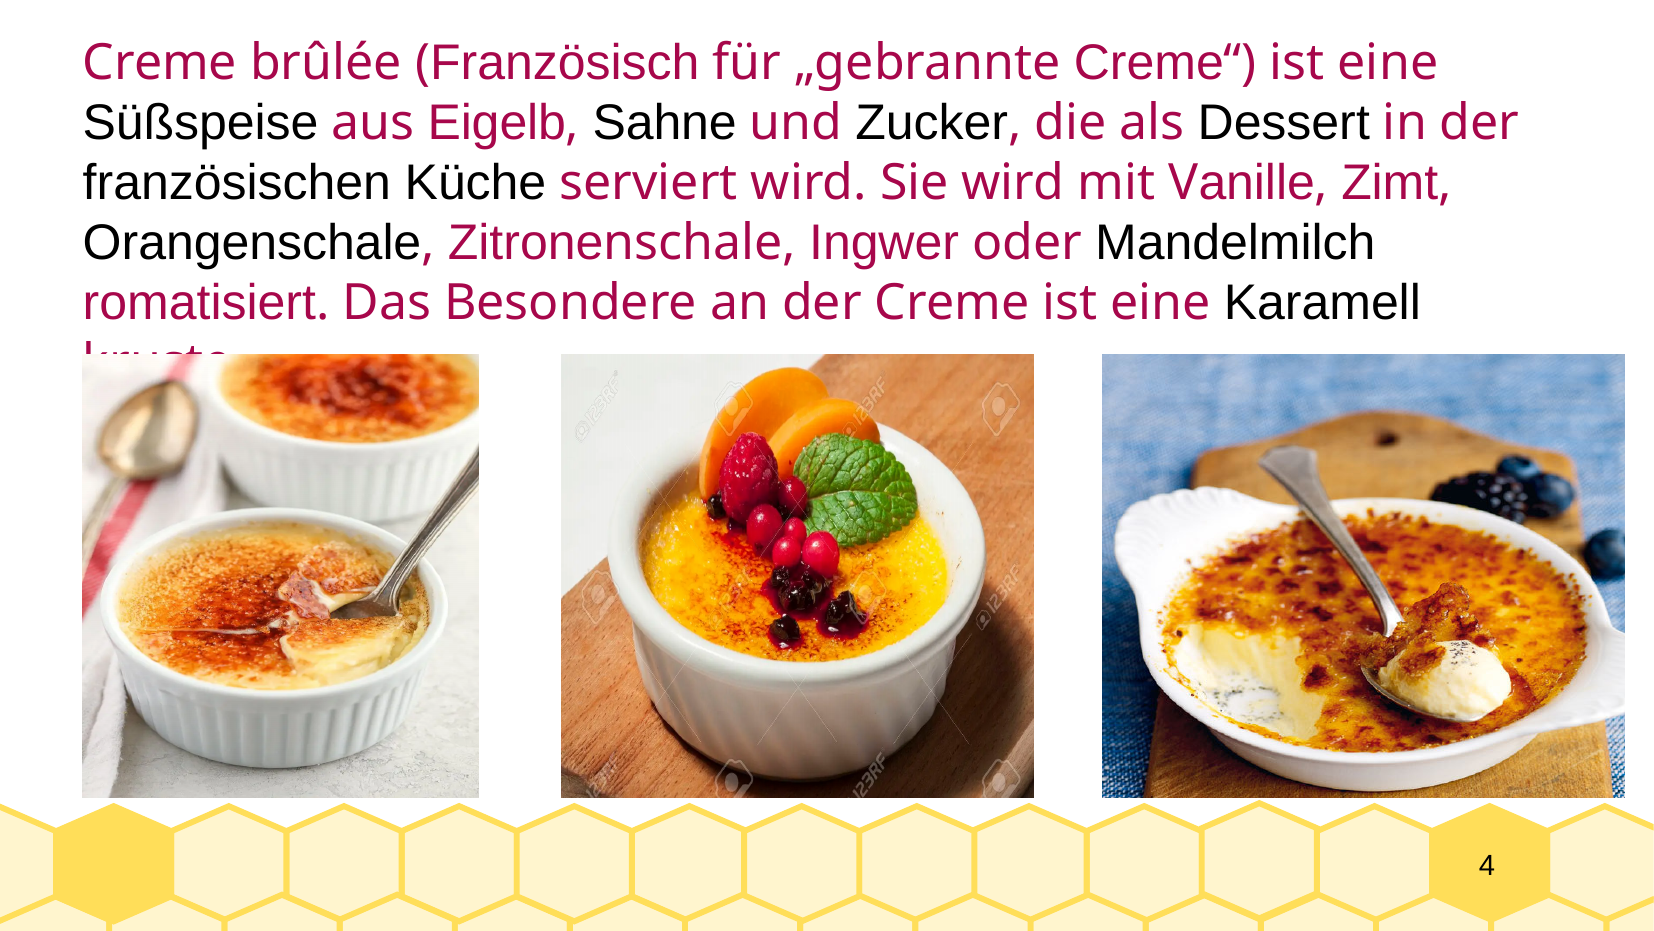

# Creme brûlée (Französisch für „gebrannte Creme“) ist eine Süßspeise aus Eigelb, Sahne und Zucker, die als Dessert in der französischen Küche serviert wird. Sie wird mit Vanille, Zimt, Orangenschale, Zitronenschale, Ingwer oder Mandelmilch romatisiert. Das Besondere an der Creme ist eine Karamellkruste.